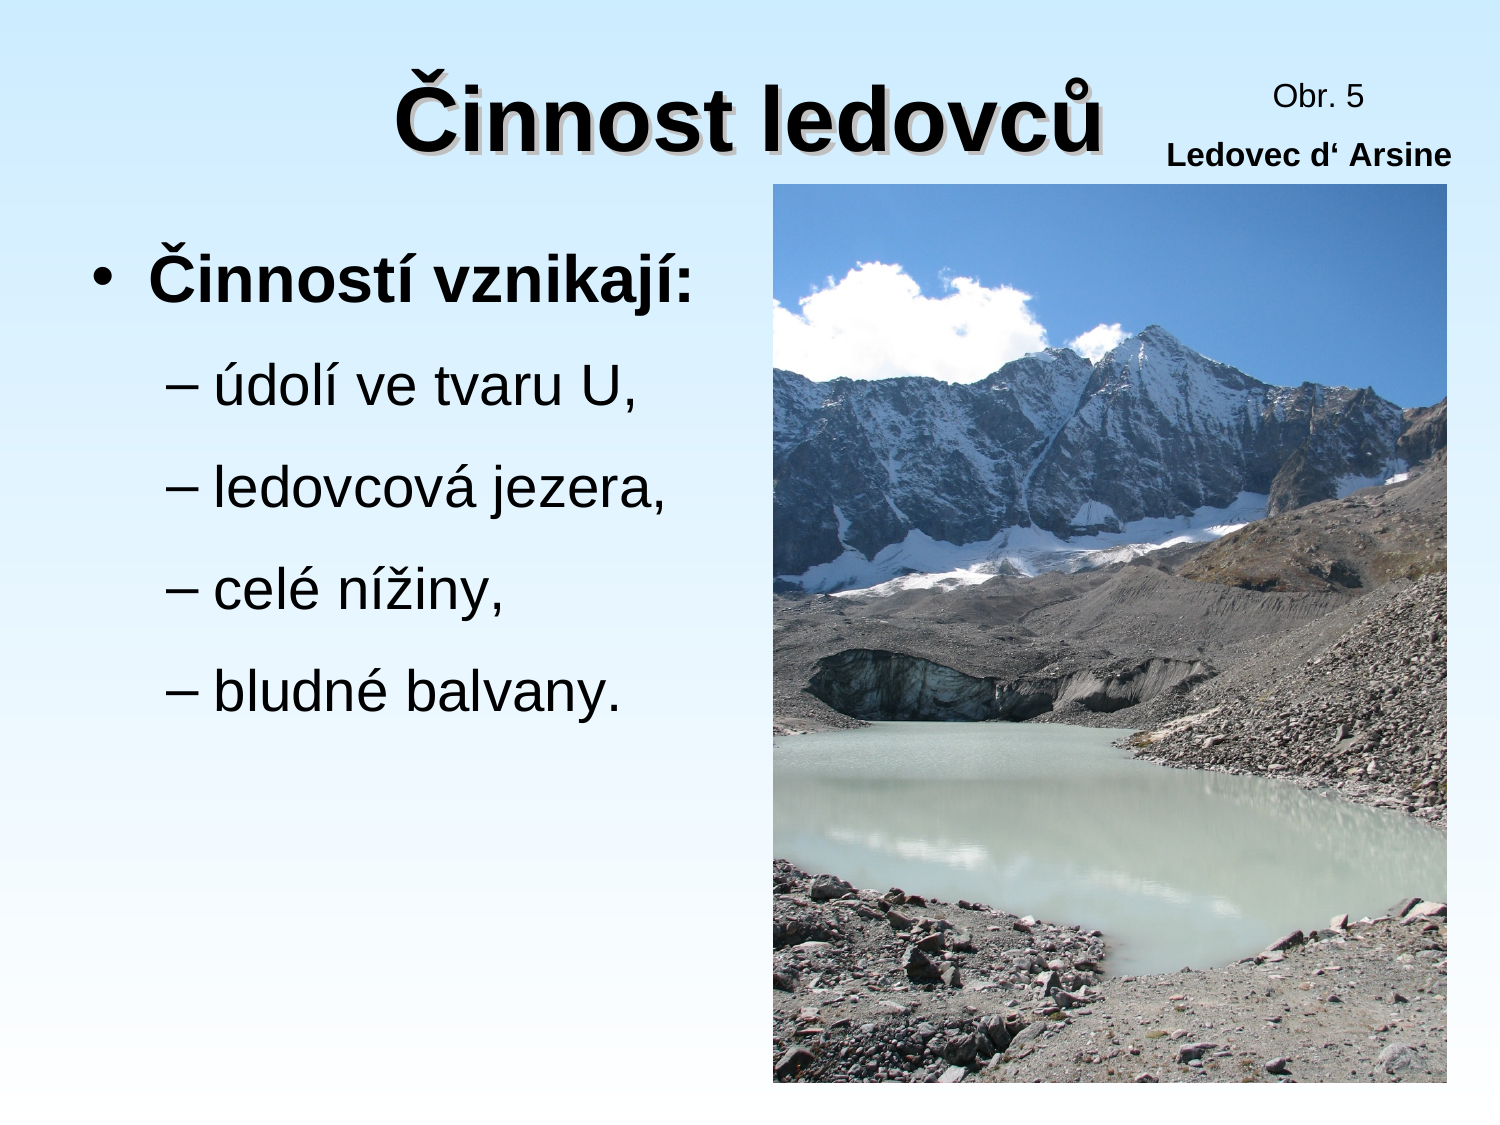

# Činnost ledovců
Obr. 5
Ledovec d‘ Arsine
Činností vznikají:
údolí ve tvaru U,
ledovcová jezera,
celé nížiny,
bludné balvany.